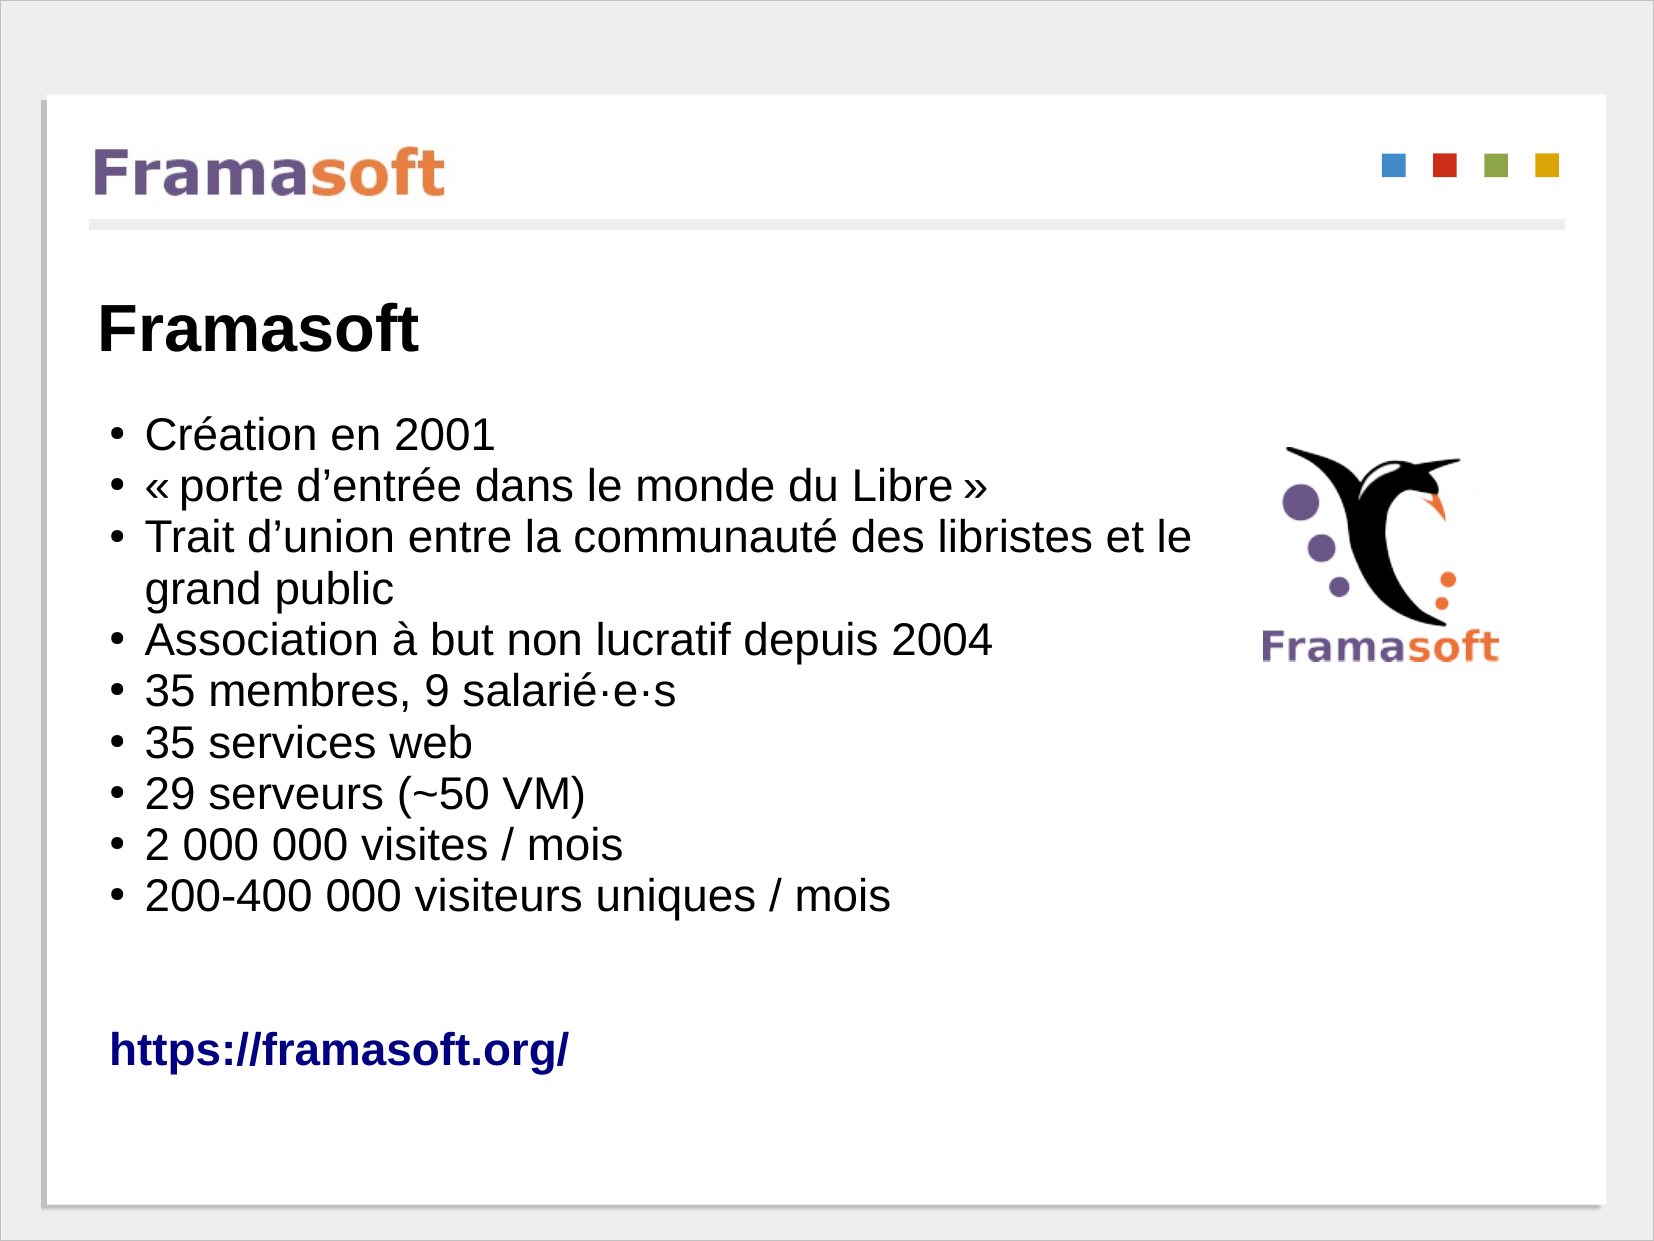

Framasoft
Création en 2001
« porte d’entrée dans le monde du Libre »
Trait d’union entre la communauté des libristes et le grand public
Association à but non lucratif depuis 2004
35 membres, 9 salarié·e·s
35 services web
29 serveurs (~50 VM)
2 000 000 visites / mois
200-400 000 visiteurs uniques / mois
https://framasoft.org/